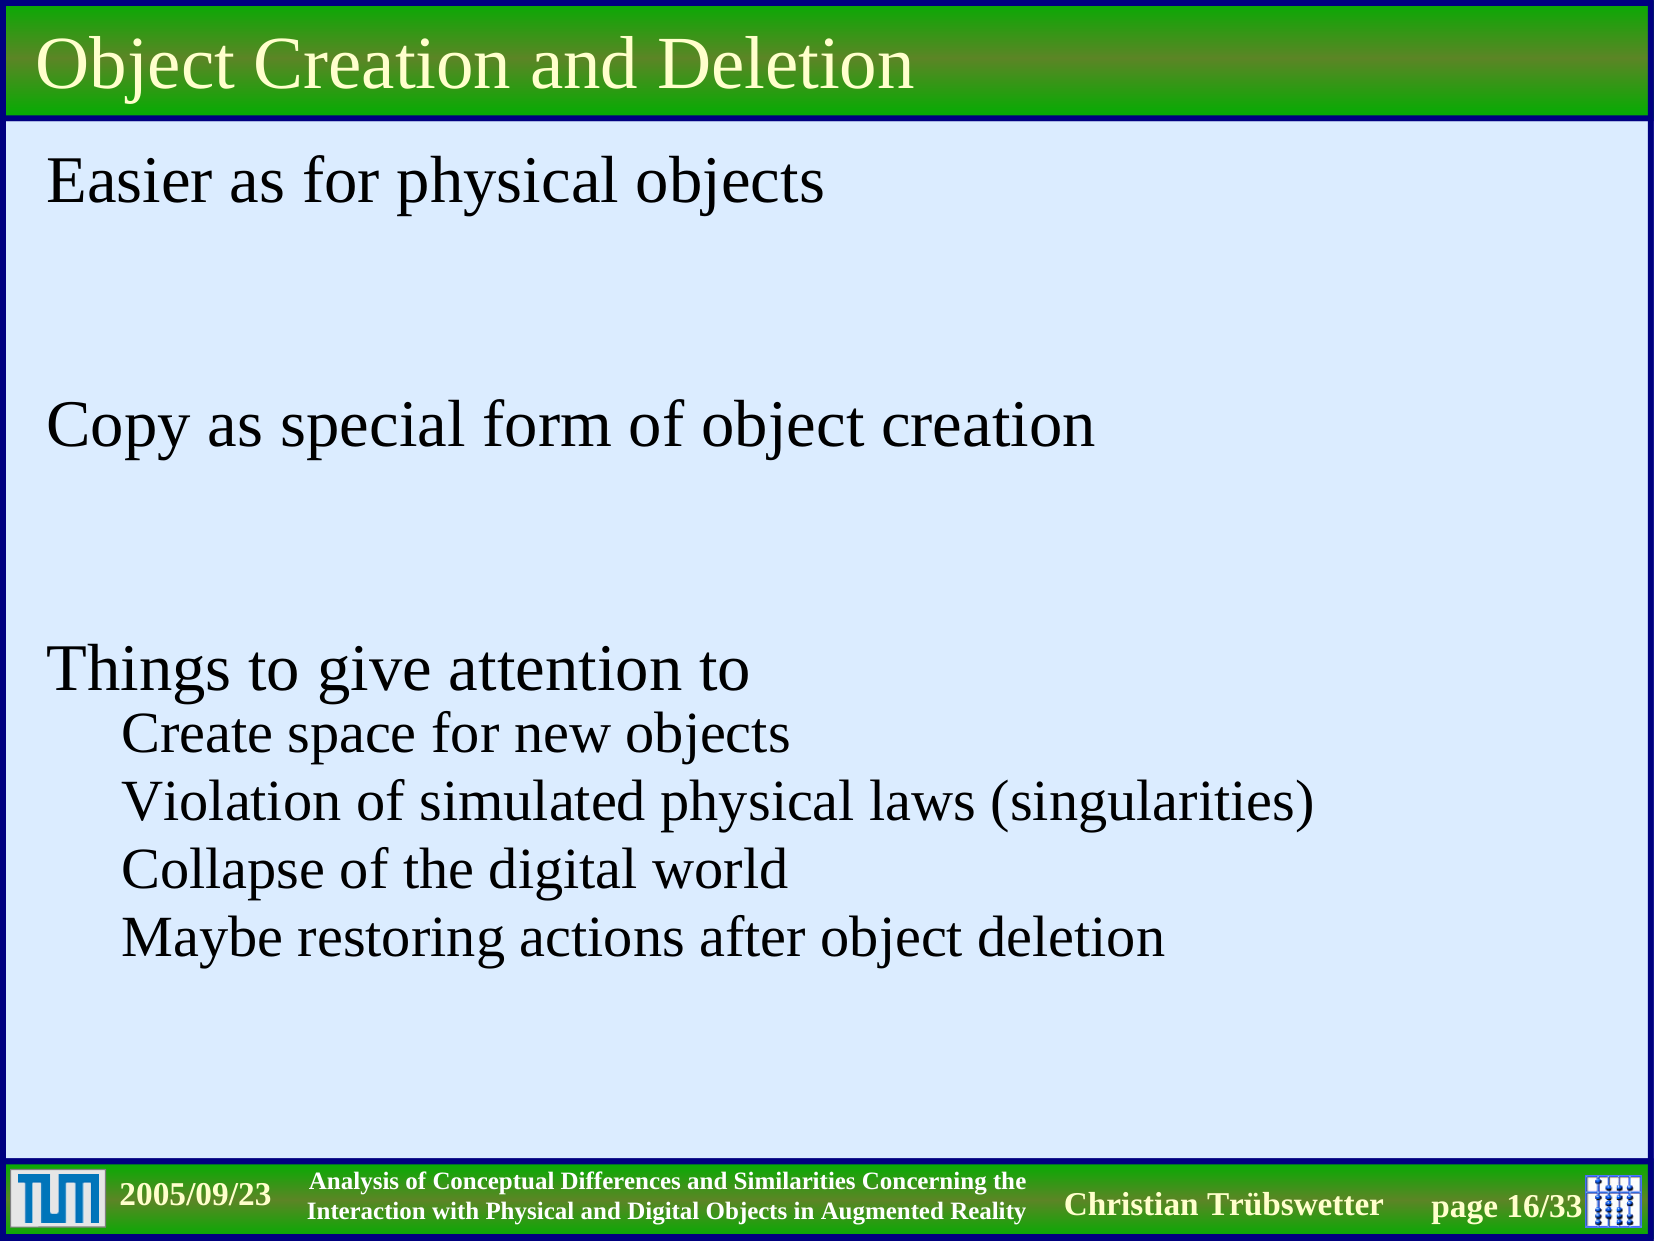

# Object Creation and Deletion
Easier as for physical objects
Copy as special form of object creation
Things to give attention to
Create space for new objects
Violation of simulated physical laws (singularities)
Collapse of the digital world
Maybe restoring actions after object deletion